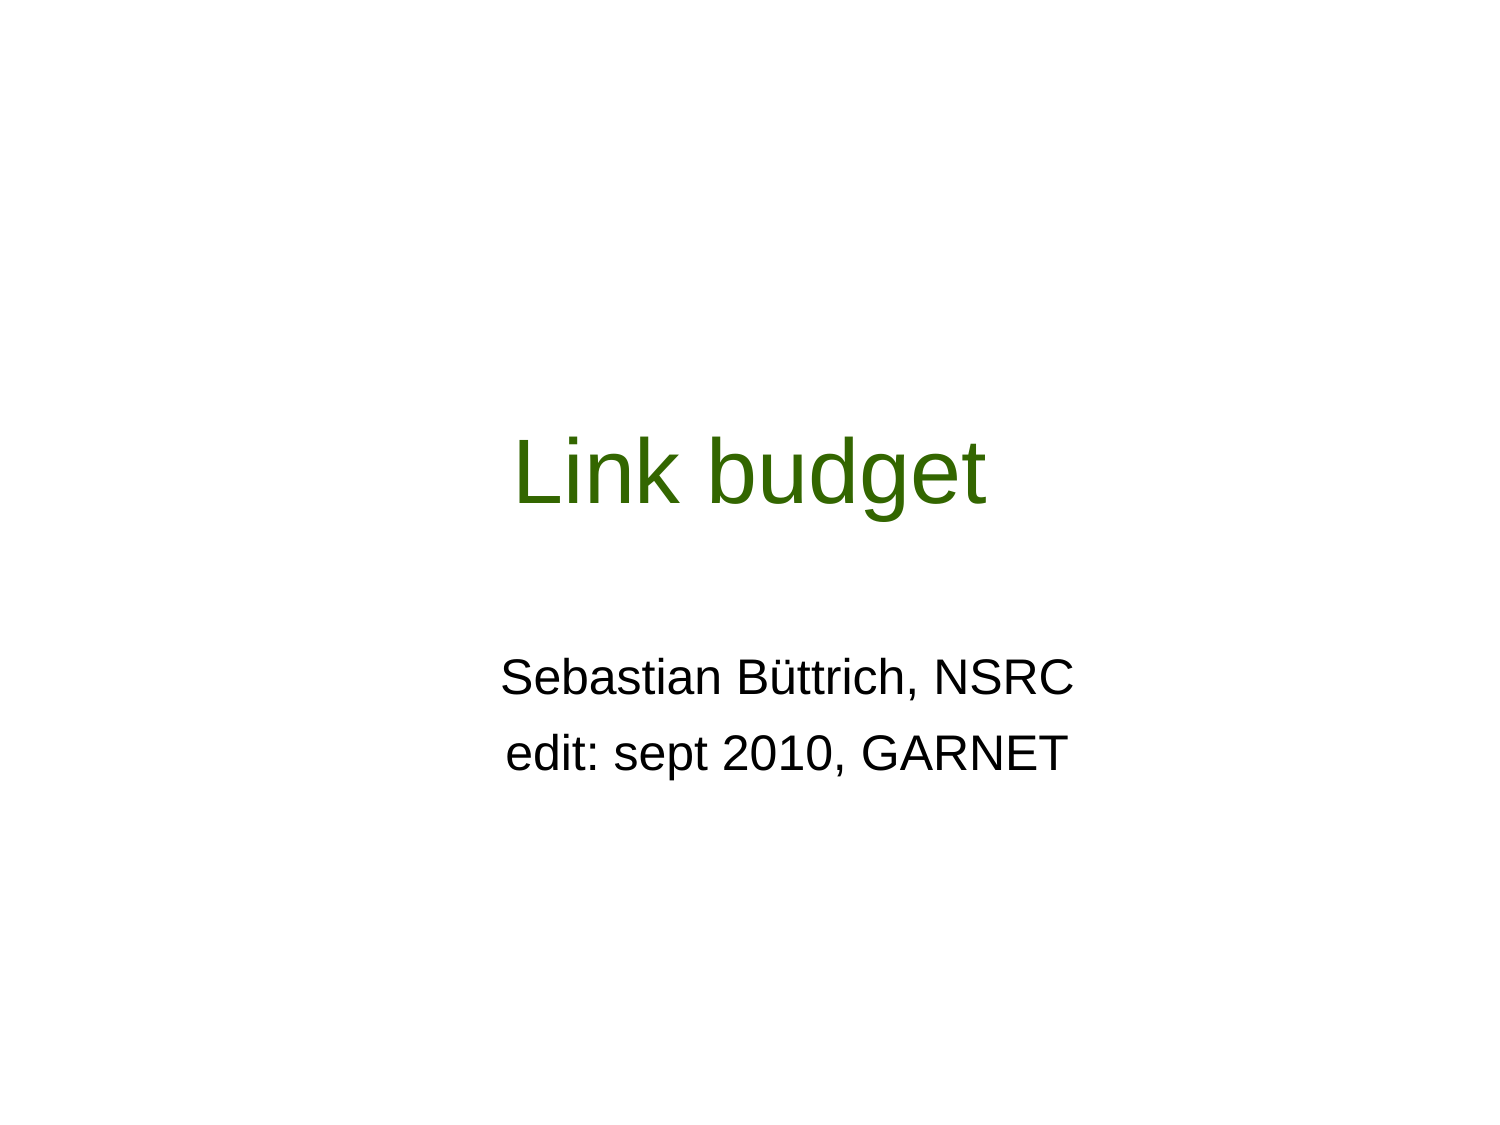

# Link budget
Sebastian Büttrich, NSRC
edit: sept 2010, GARNET